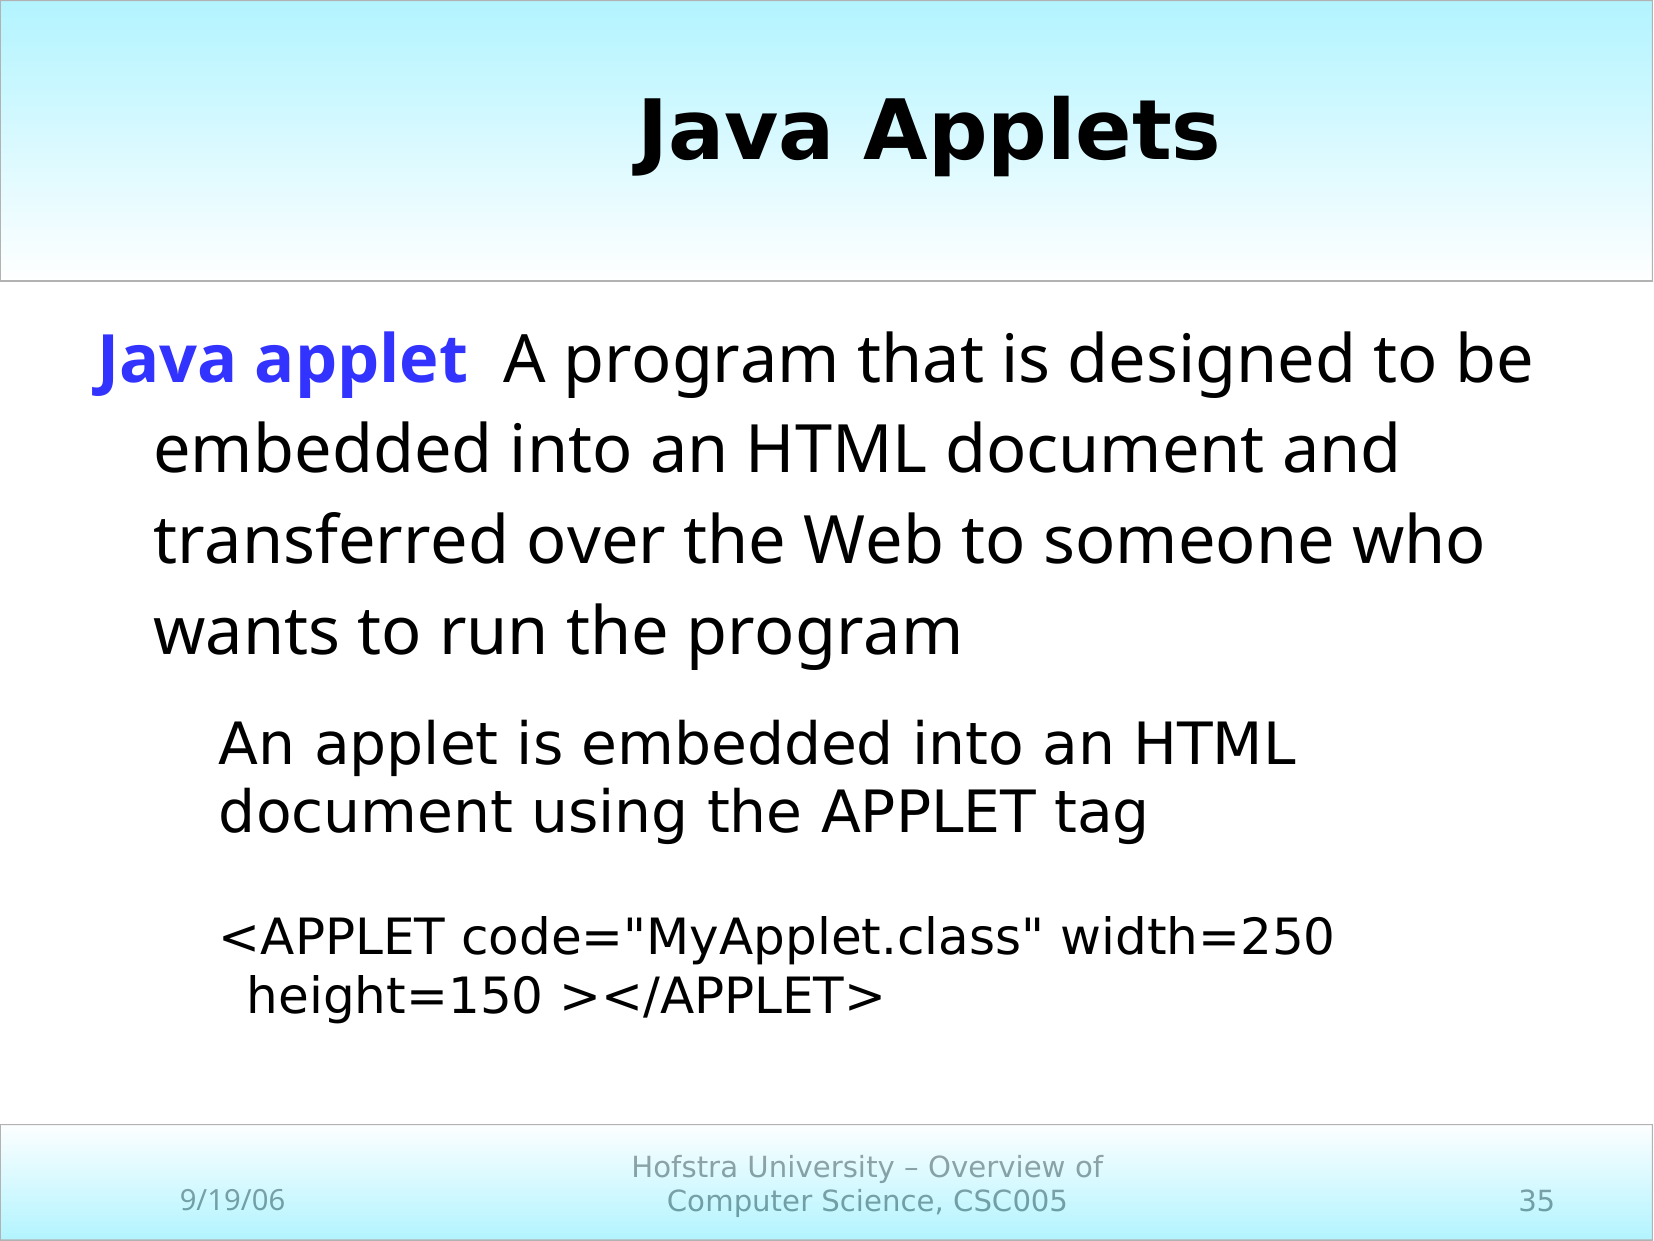

# Java Applets
Java applet A program that is designed to be embedded into an HTML document and transferred over the Web to someone who wants to run the program
	An applet is embedded into an HTML document using the APPLET tag
	<APPLET code="MyApplet.class" width=250
	height=150 ></APPLET>
35